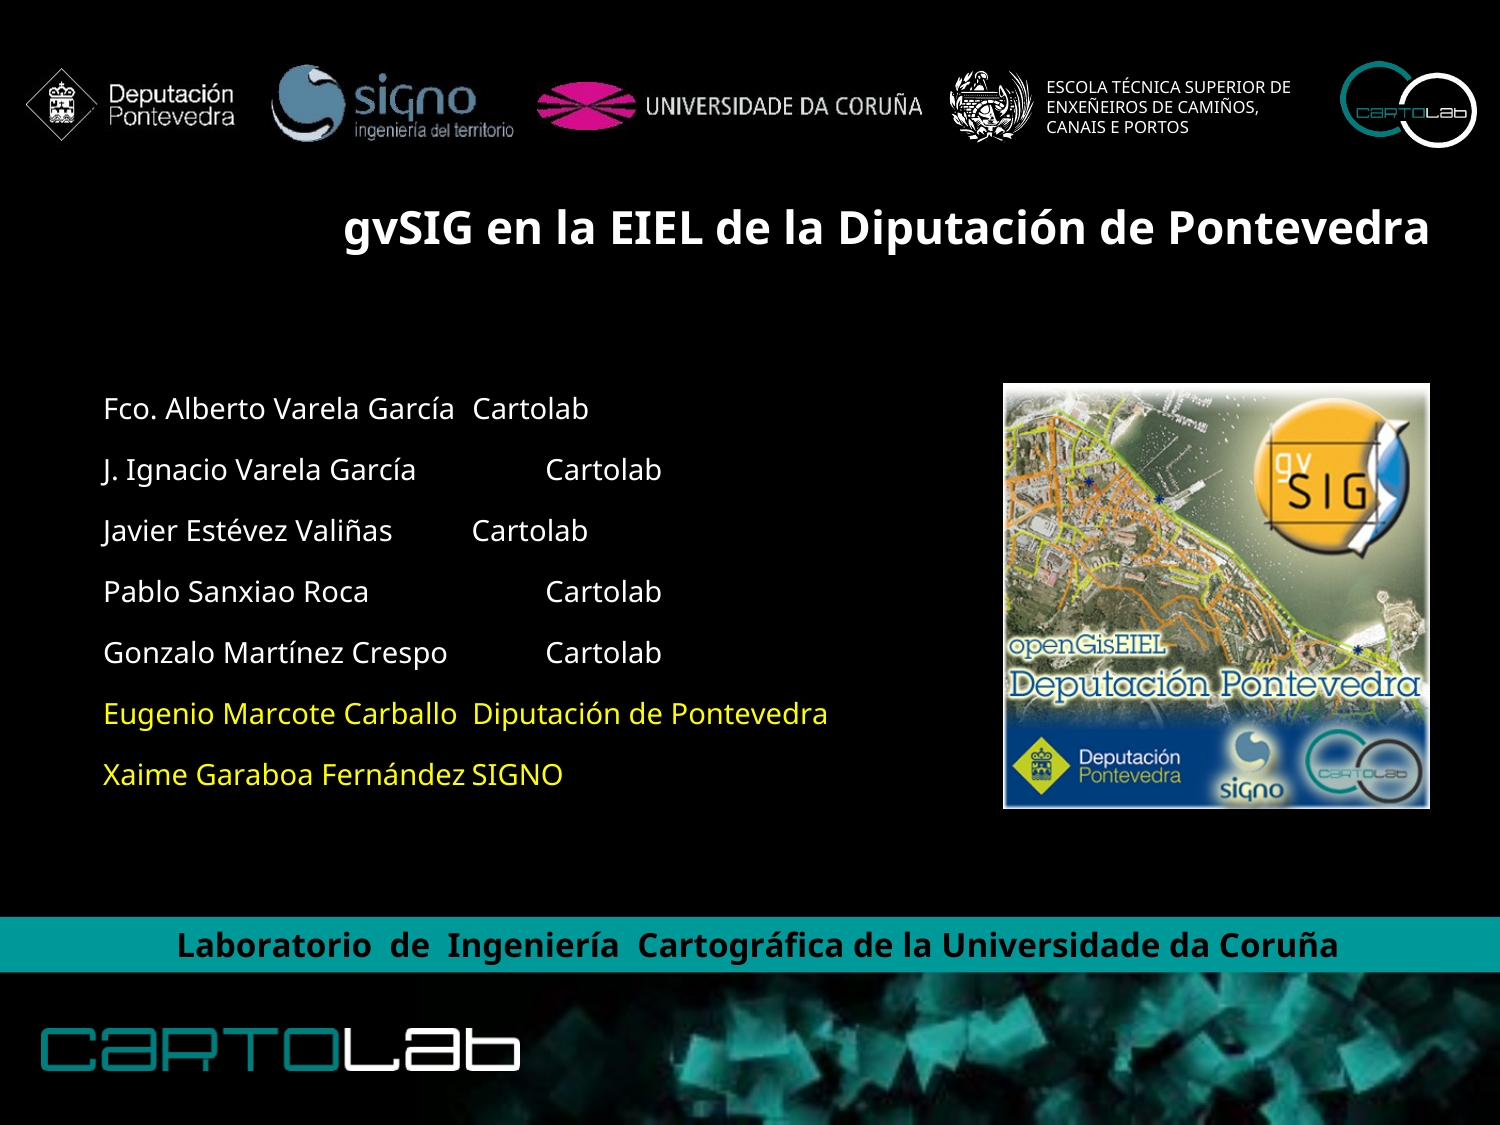

ESCOLA TÉCNICA SUPERIOR DE ENXEÑEIROS DE CAMIÑOS, CANAIS E PORTOS
gvSIG en la EIEL de la Diputación de Pontevedra
Fco. Alberto Varela García 	Cartolab
J. Ignacio Varela García		Cartolab
Javier Estévez Valiñas		Cartolab
Pablo Sanxiao Roca			Cartolab
Gonzalo Martínez Crespo		Cartolab
Eugenio Marcote Carballo 	Diputación de Pontevedra
Xaime Garaboa Fernández	SIGNO
 Laboratorio de Ingeniería Cartográfica de la Universidade da Coruña